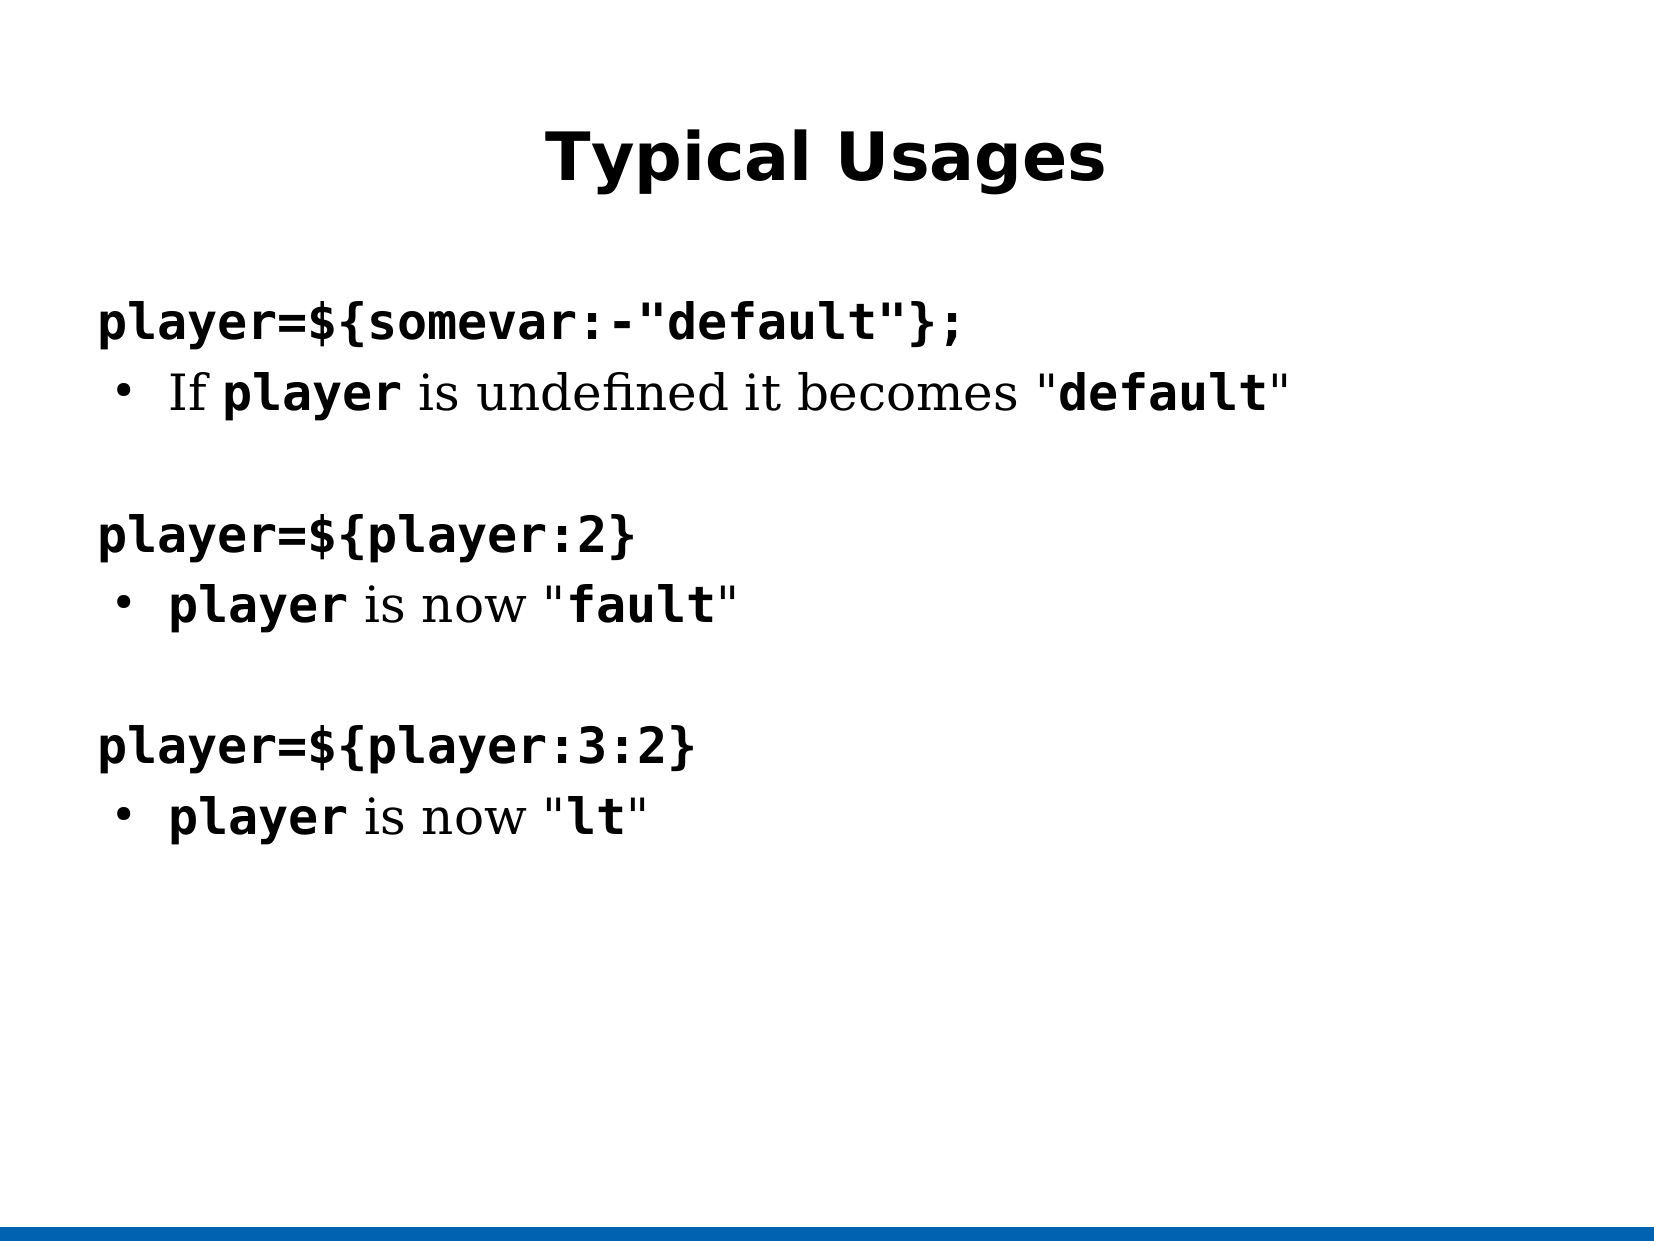

# Typical Usages
player=${somevar:-"default"};
If player is undefined it becomes "default"
player=${player:2}
player is now "fault"
player=${player:3:2}
player is now "lt"